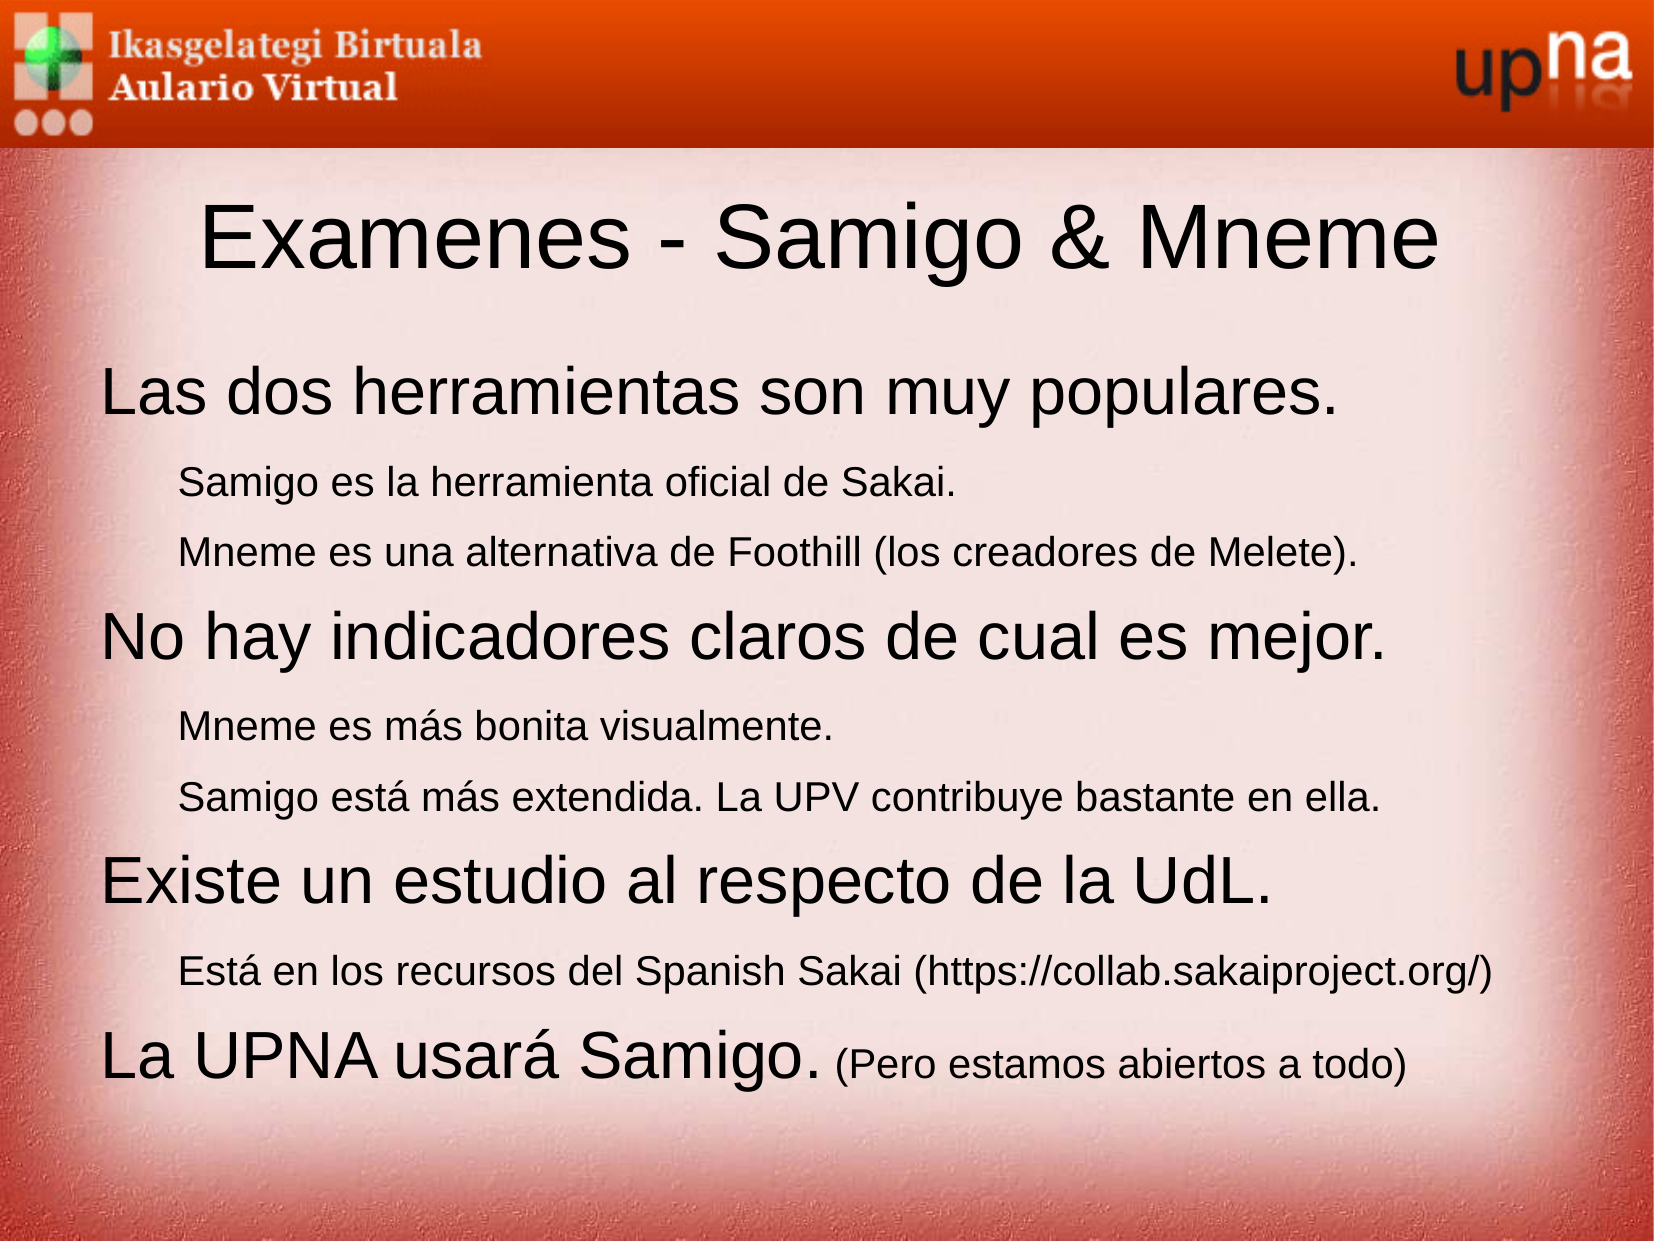

# Examenes - Samigo & Mneme
Las dos herramientas son muy populares.
Samigo es la herramienta oficial de Sakai.
Mneme es una alternativa de Foothill (los creadores de Melete).
No hay indicadores claros de cual es mejor.
Mneme es más bonita visualmente.
Samigo está más extendida. La UPV contribuye bastante en ella.
Existe un estudio al respecto de la UdL.
Está en los recursos del Spanish Sakai (https://collab.sakaiproject.org/)
La UPNA usará Samigo. (Pero estamos abiertos a todo)